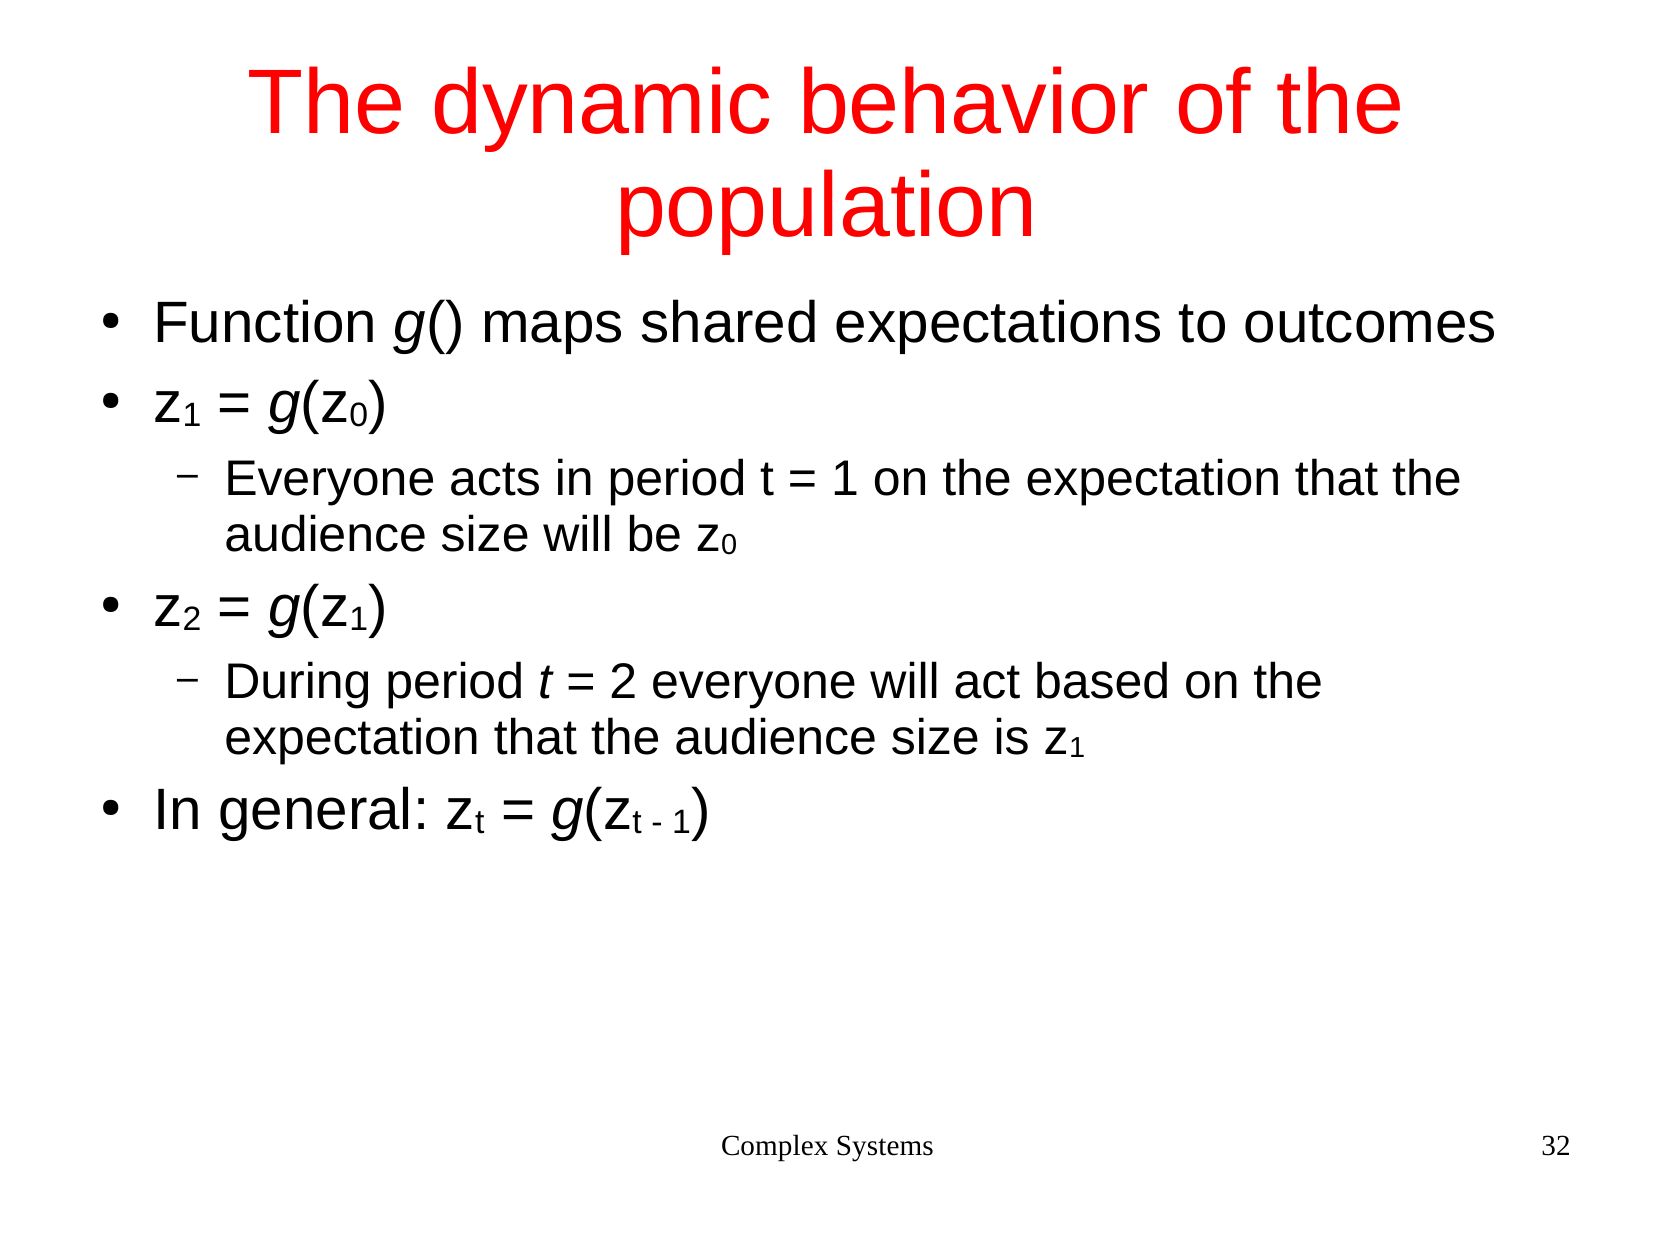

# The dynamic behavior of the population
Function g() maps shared expectations to outcomes
z1 = g(z0)
Everyone acts in period t = 1 on the expectation that the audience size will be z0
z2 = g(z1)
During period t = 2 everyone will act based on the expectation that the audience size is z1
In general: zt = g(zt - 1)
Complex Systems
32